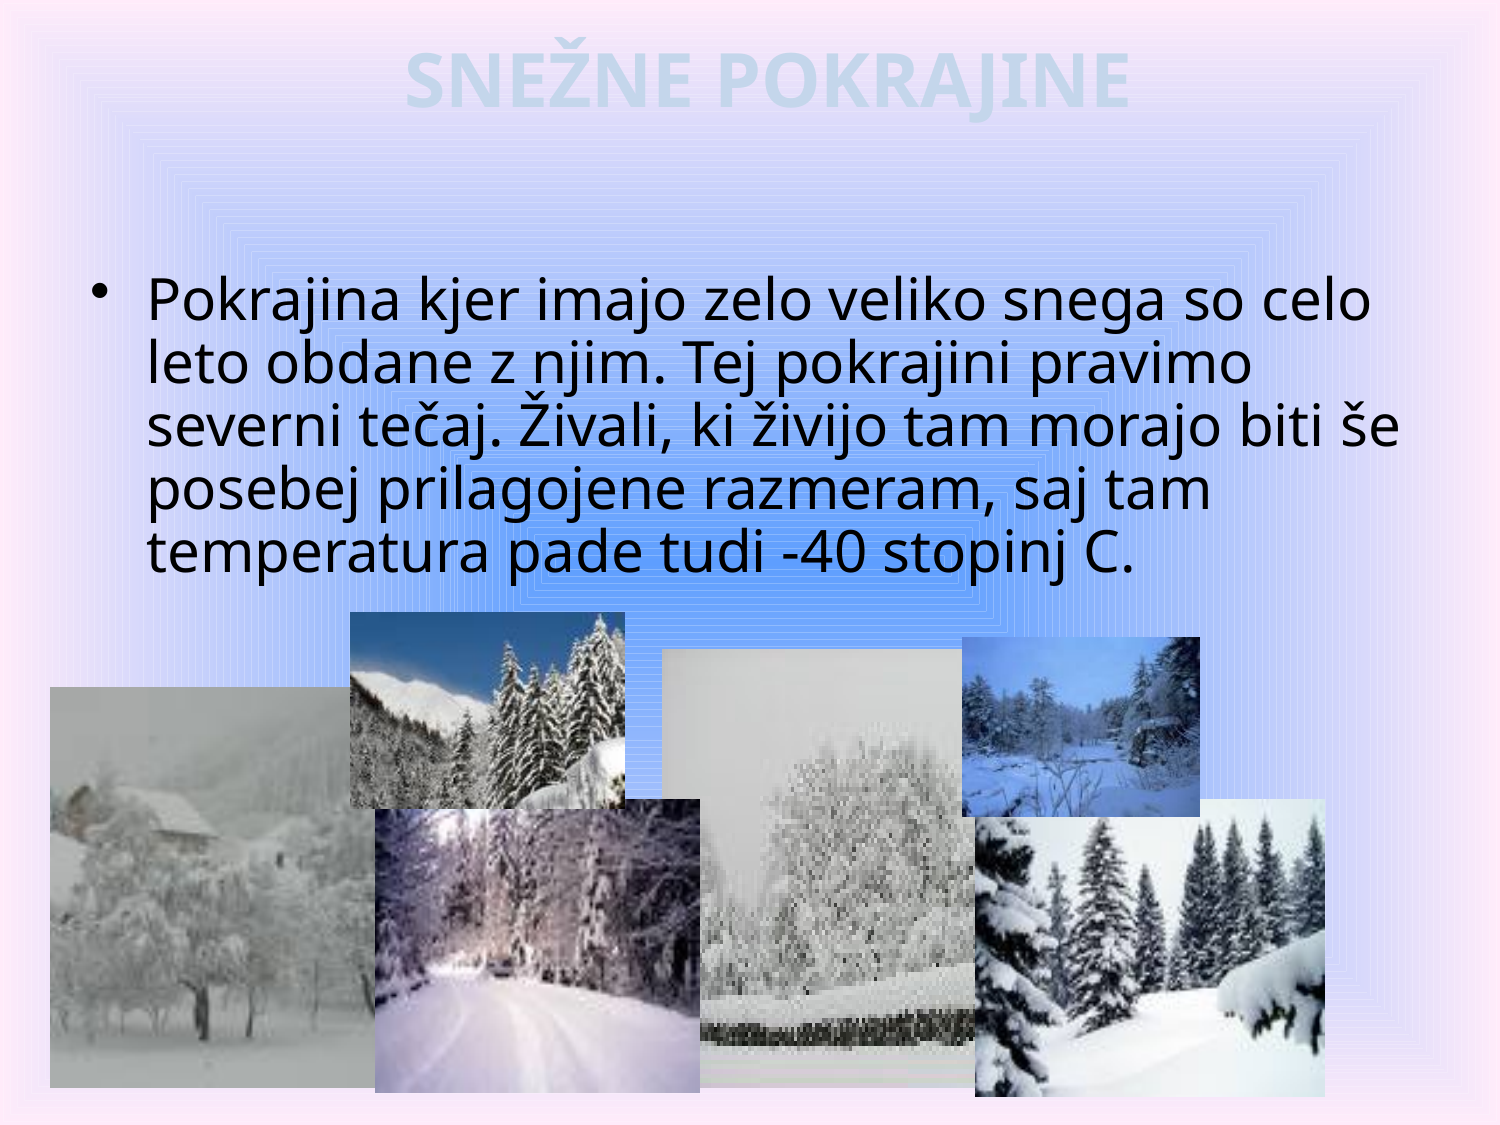

SNEŽNE POKRAJINE
# Pokrajina kjer imajo zelo veliko snega so celo leto obdane z njim. Tej pokrajini pravimo severni tečaj. Živali, ki živijo tam morajo biti še posebej prilagojene razmeram, saj tam temperatura pade tudi -40 stopinj C.